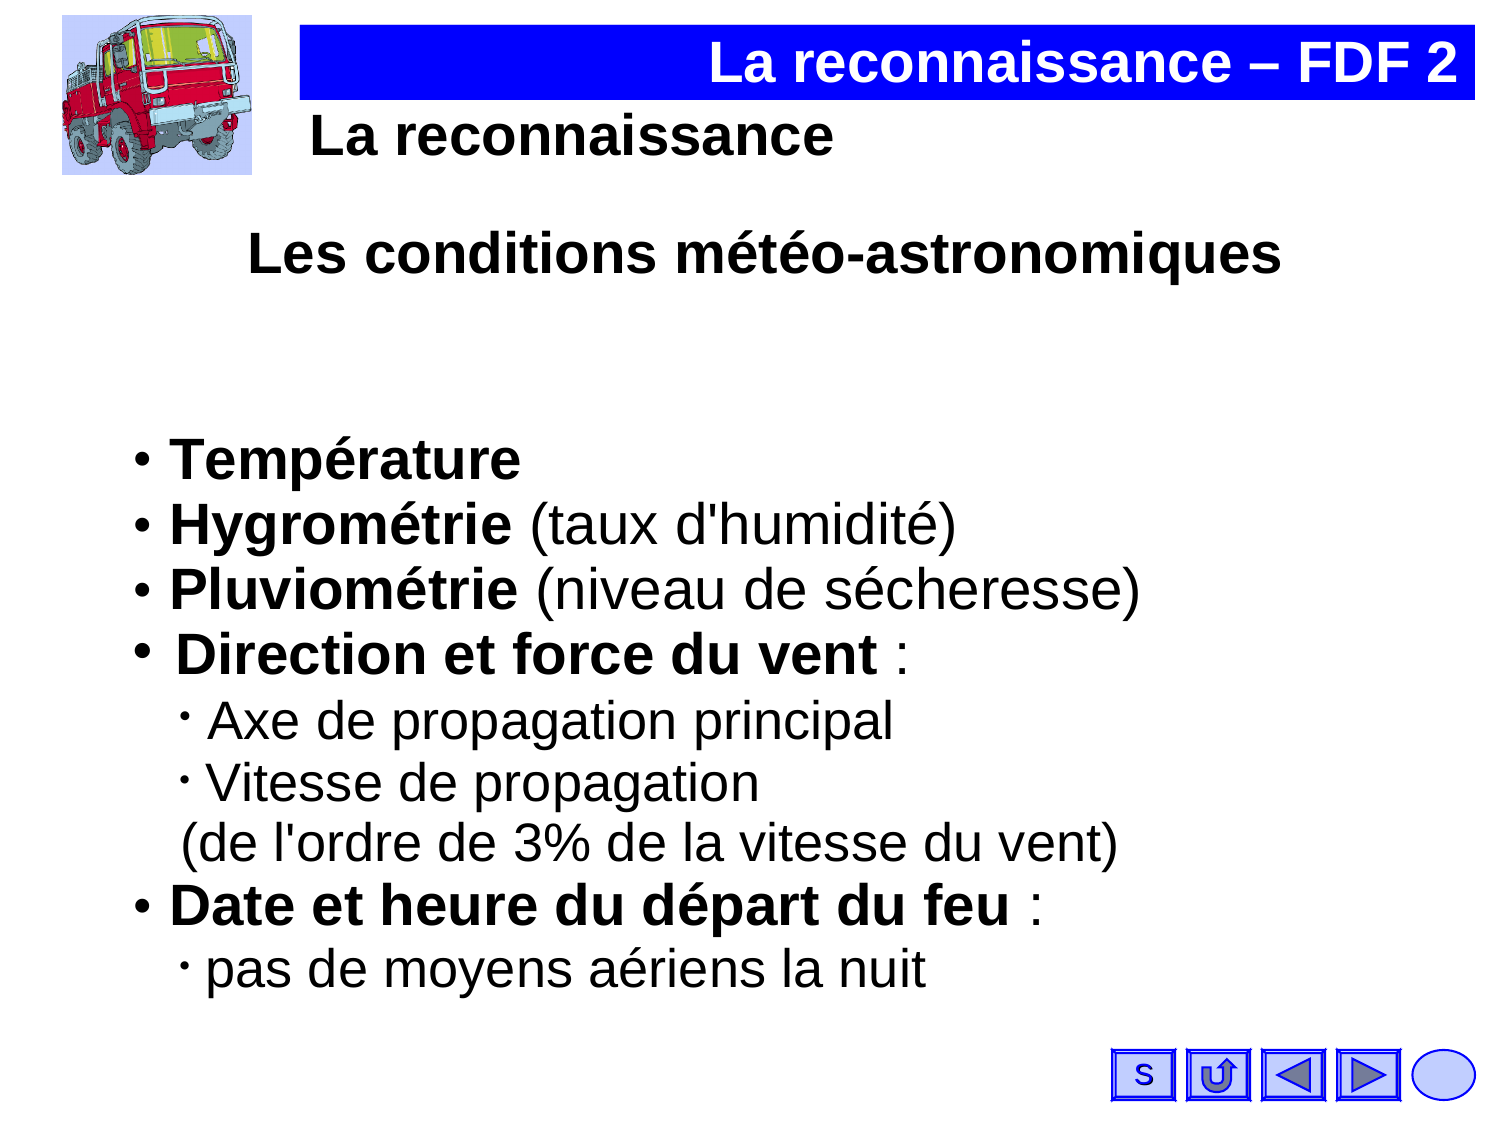

La reconnaissance – FDF 2
La reconnaissance
Les conditions météo-astronomiques
 Température
 Hygrométrie (taux d'humidité)
 Pluviométrie (niveau de sécheresse)
 Direction et force du vent :
 Axe de propagation principal
 Vitesse de propagation
(de l'ordre de 3% de la vitesse du vent)
 Date et heure du départ du feu :
 pas de moyens aériens la nuit